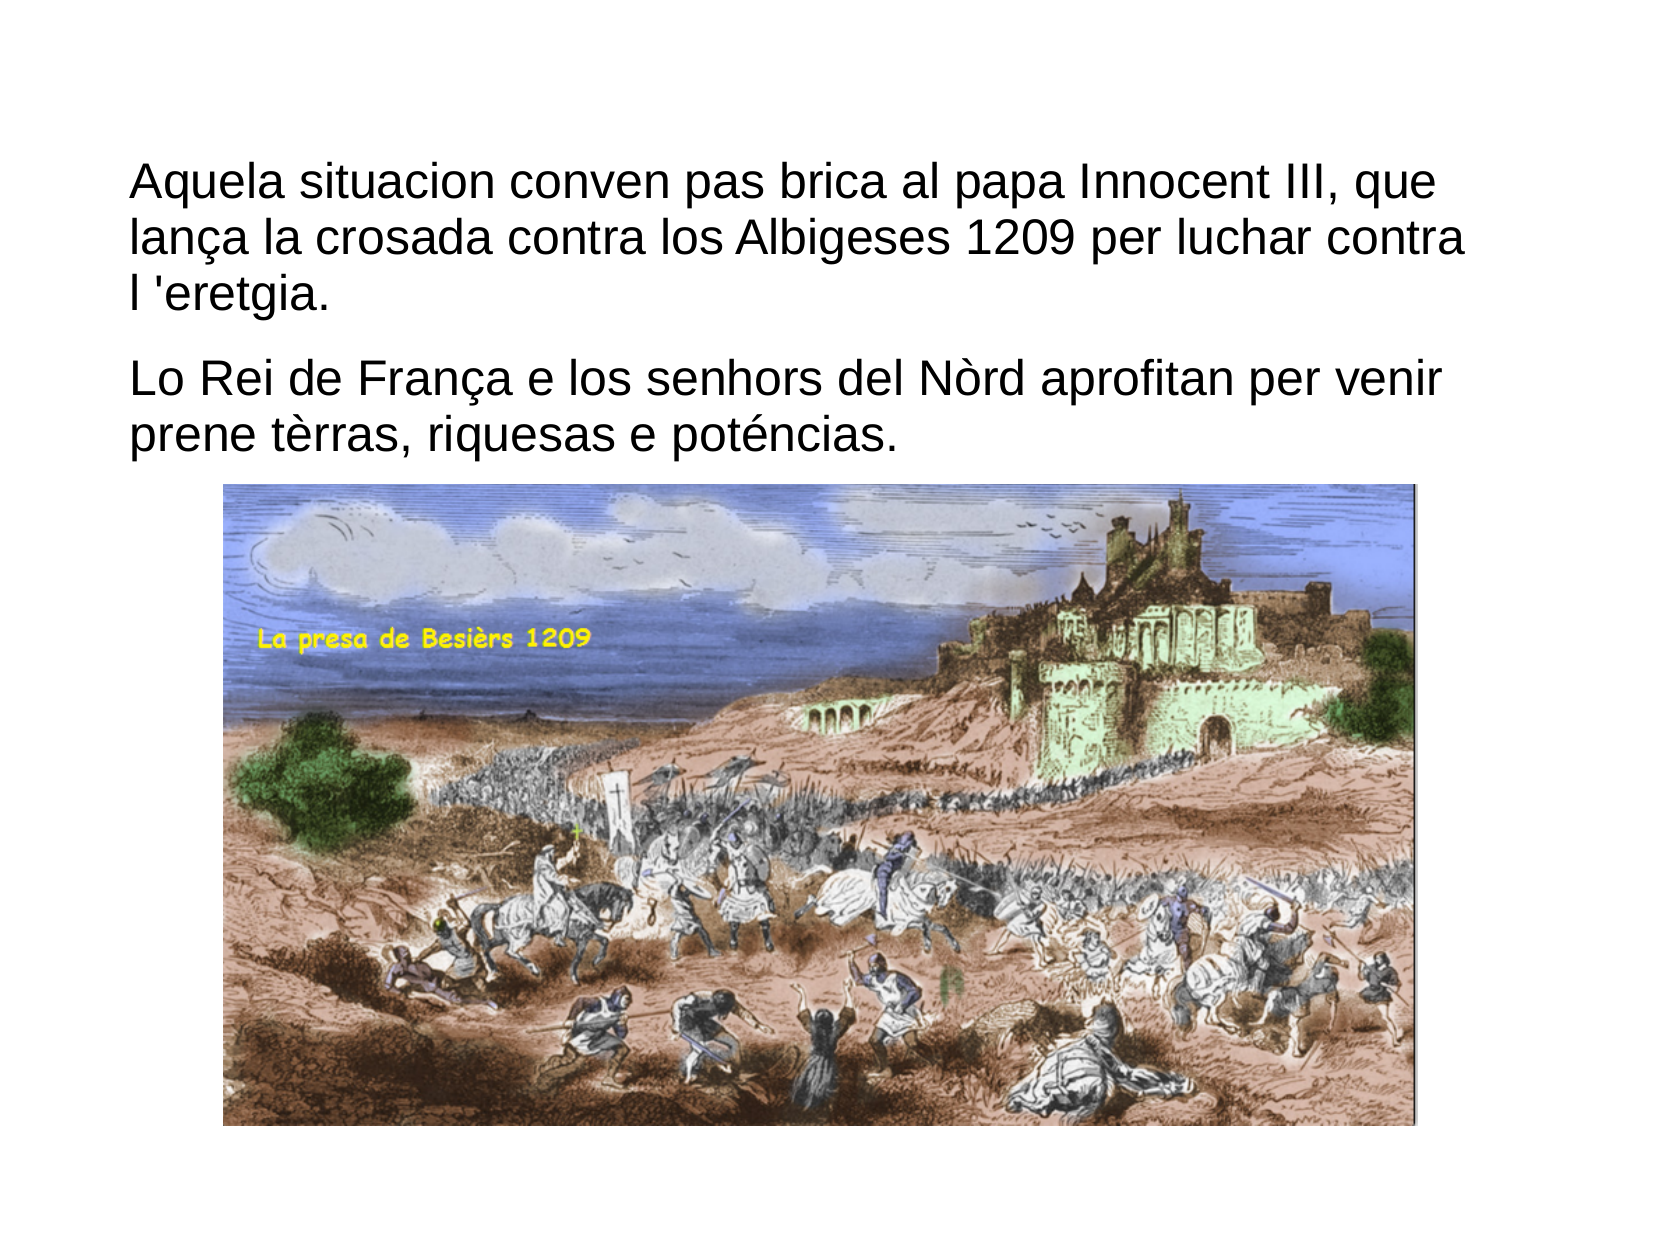

# Aquela situacion conven pas brica al papa Innocent III, que lança la crosada contra los Albigeses 1209 per luchar contra l 'eretgia.
Lo Rei de França e los senhors del Nòrd aprofitan per venir prene tèrras, riquesas e poténcias.